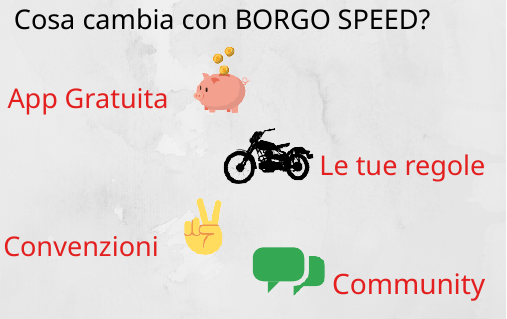

Cosa cambia con BORGO SPEED?
App Gratuita
Le tue regole
Convenzioni
Community